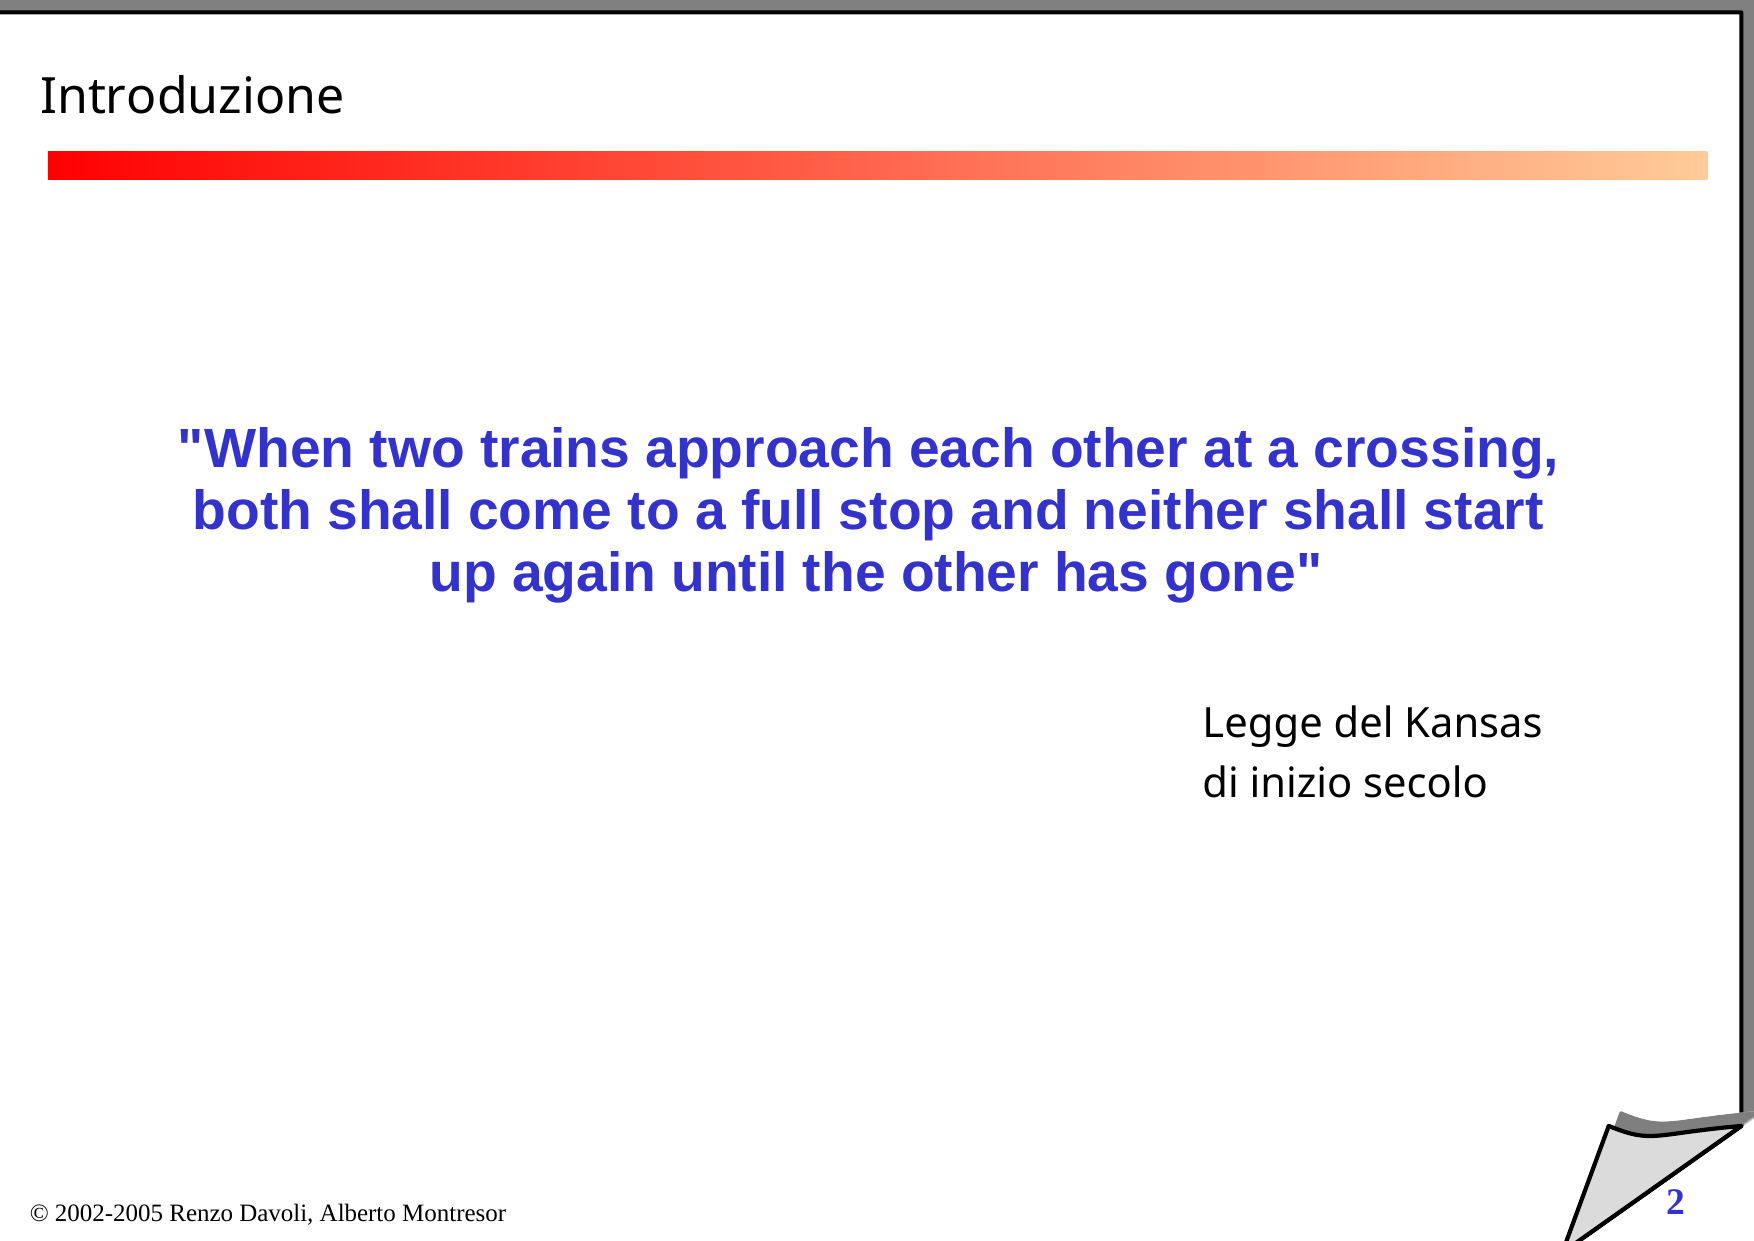

# Introduzione
"When two trains approach each other at a crossing,
both shall come to a full stop and neither shall start
up again until the other has gone"
Legge del Kansas
di inizio secolo